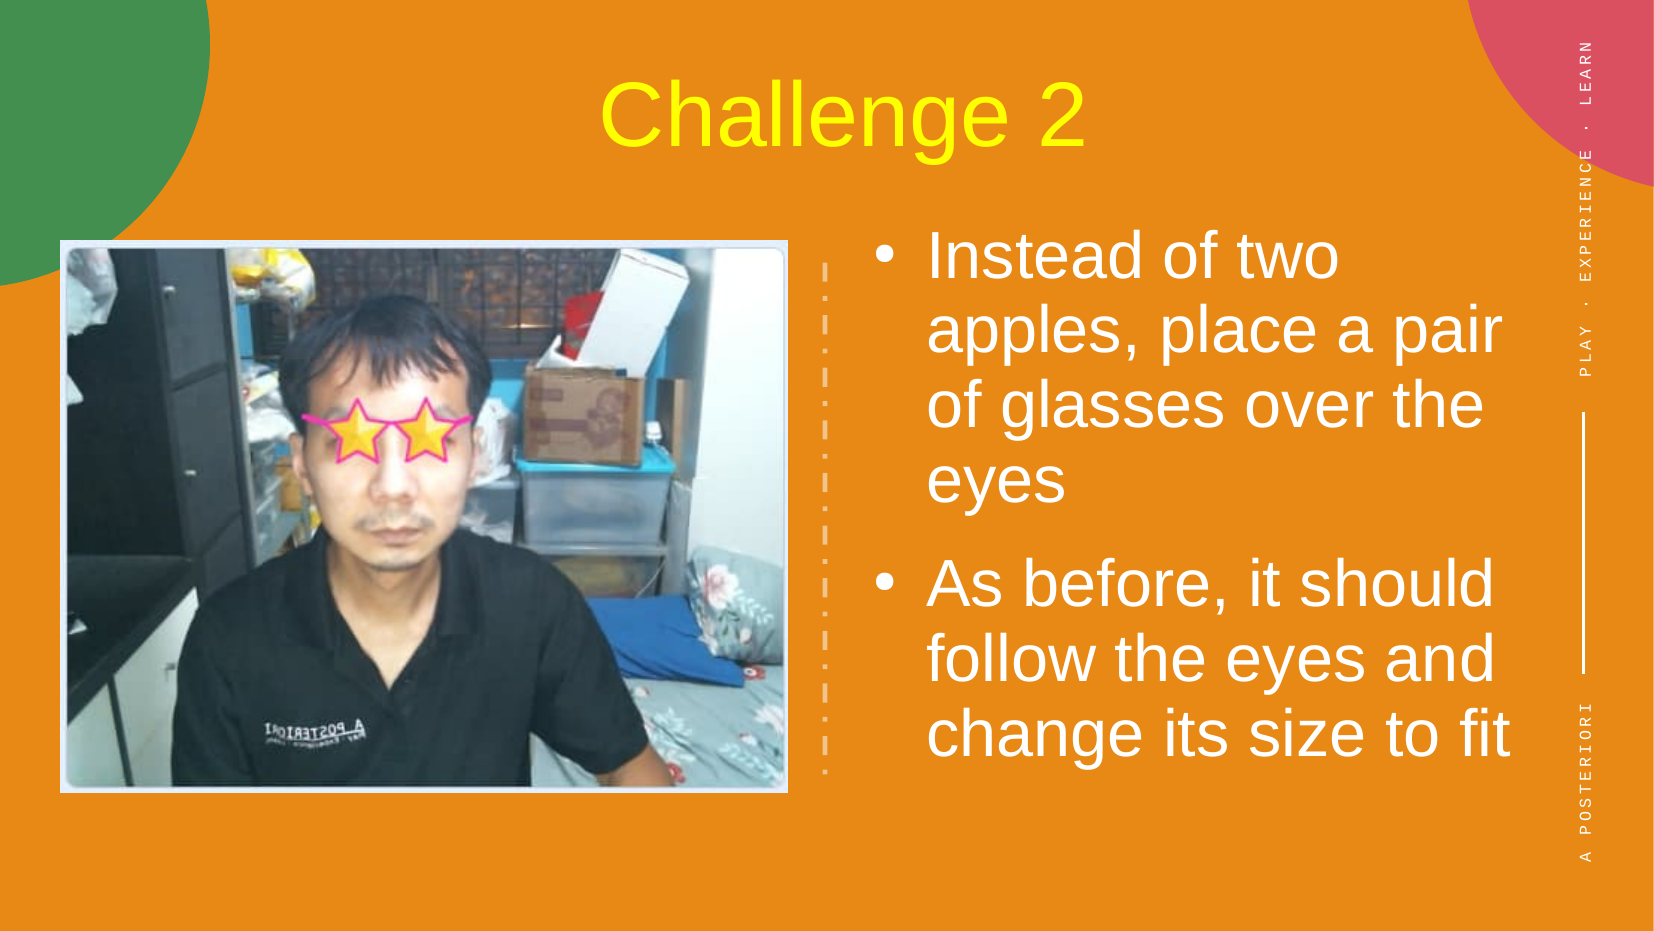

# Challenge 2
Instead of two apples, place a pair of glasses over the eyes
As before, it should follow the eyes and change its size to fit